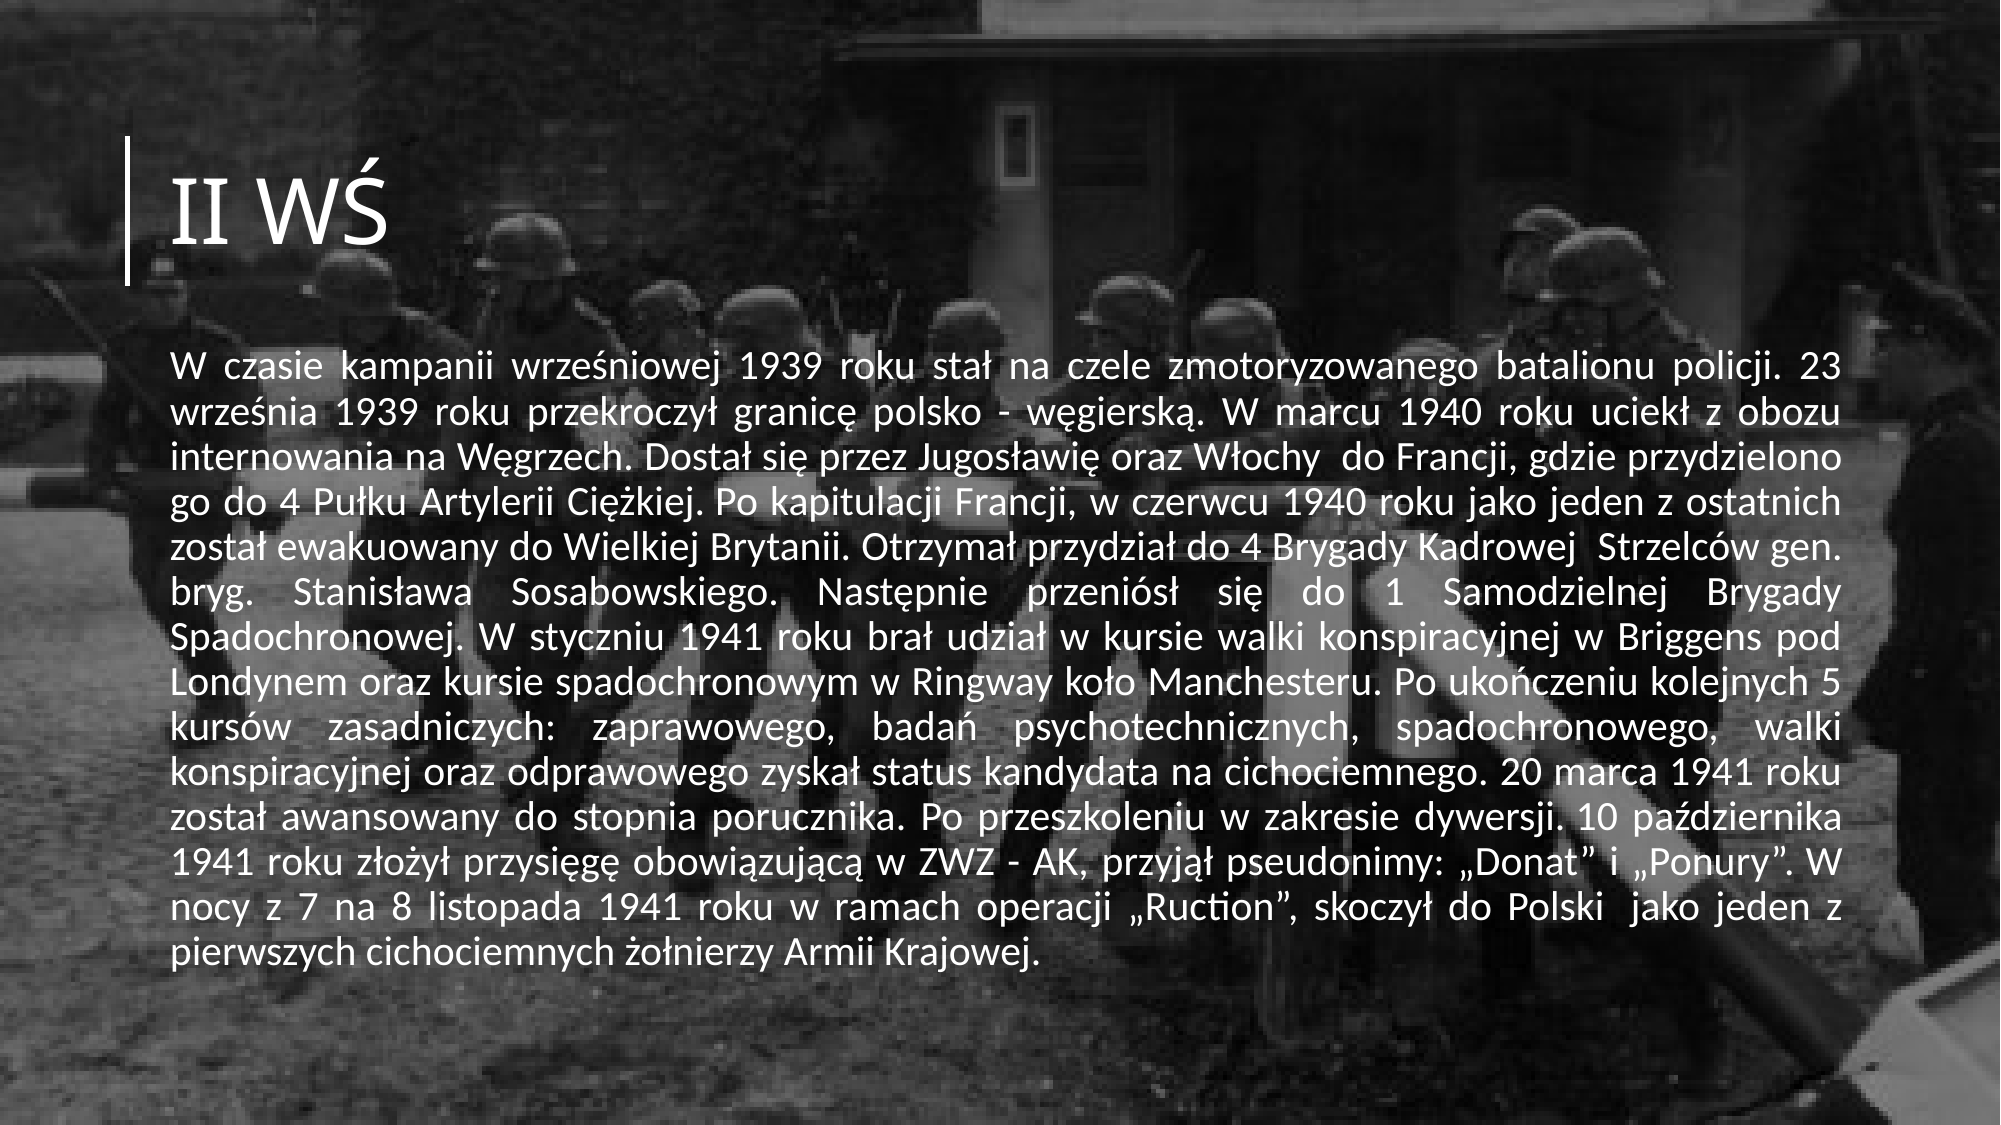

# II WŚ
W czasie kampanii wrześniowej 1939 roku stał na czele zmotoryzowanego batalionu policji. 23 września 1939 roku przekroczył granicę polsko - węgierską. W marcu 1940 roku uciekł z obozu internowania na Węgrzech. Dostał się przez Jugosławię oraz Włochy  do Francji, gdzie przydzielono go do 4 Pułku Artylerii Ciężkiej. Po kapitulacji Francji, w czerwcu 1940 roku jako jeden z ostatnich został ewakuowany do Wielkiej Brytanii. Otrzymał przydział do 4 Brygady Kadrowej  Strzelców gen. bryg. Stanisława Sosabowskiego. Następnie przeniósł się do 1 Samodzielnej Brygady Spadochronowej. W styczniu 1941 roku brał udział w kursie walki konspiracyjnej w Briggens pod Londynem oraz kursie spadochronowym w Ringway koło Manchesteru. Po ukończeniu kolejnych 5 kursów zasadniczych: zaprawowego, badań psychotechnicznych, spadochronowego, walki konspiracyjnej oraz odprawowego zyskał status kandydata na cichociemnego. 20 marca 1941 roku został awansowany do stopnia porucznika. Po przeszkoleniu w zakresie dywersji. 10 października 1941 roku złożył przysięgę obowiązującą w ZWZ - AK, przyjął pseudonimy: „Donat” i „Ponury”. W nocy z 7 na 8 listopada 1941 roku w ramach operacji „Ruction”, skoczył do Polski  jako jeden z pierwszych cichociemnych żołnierzy Armii Krajowej.